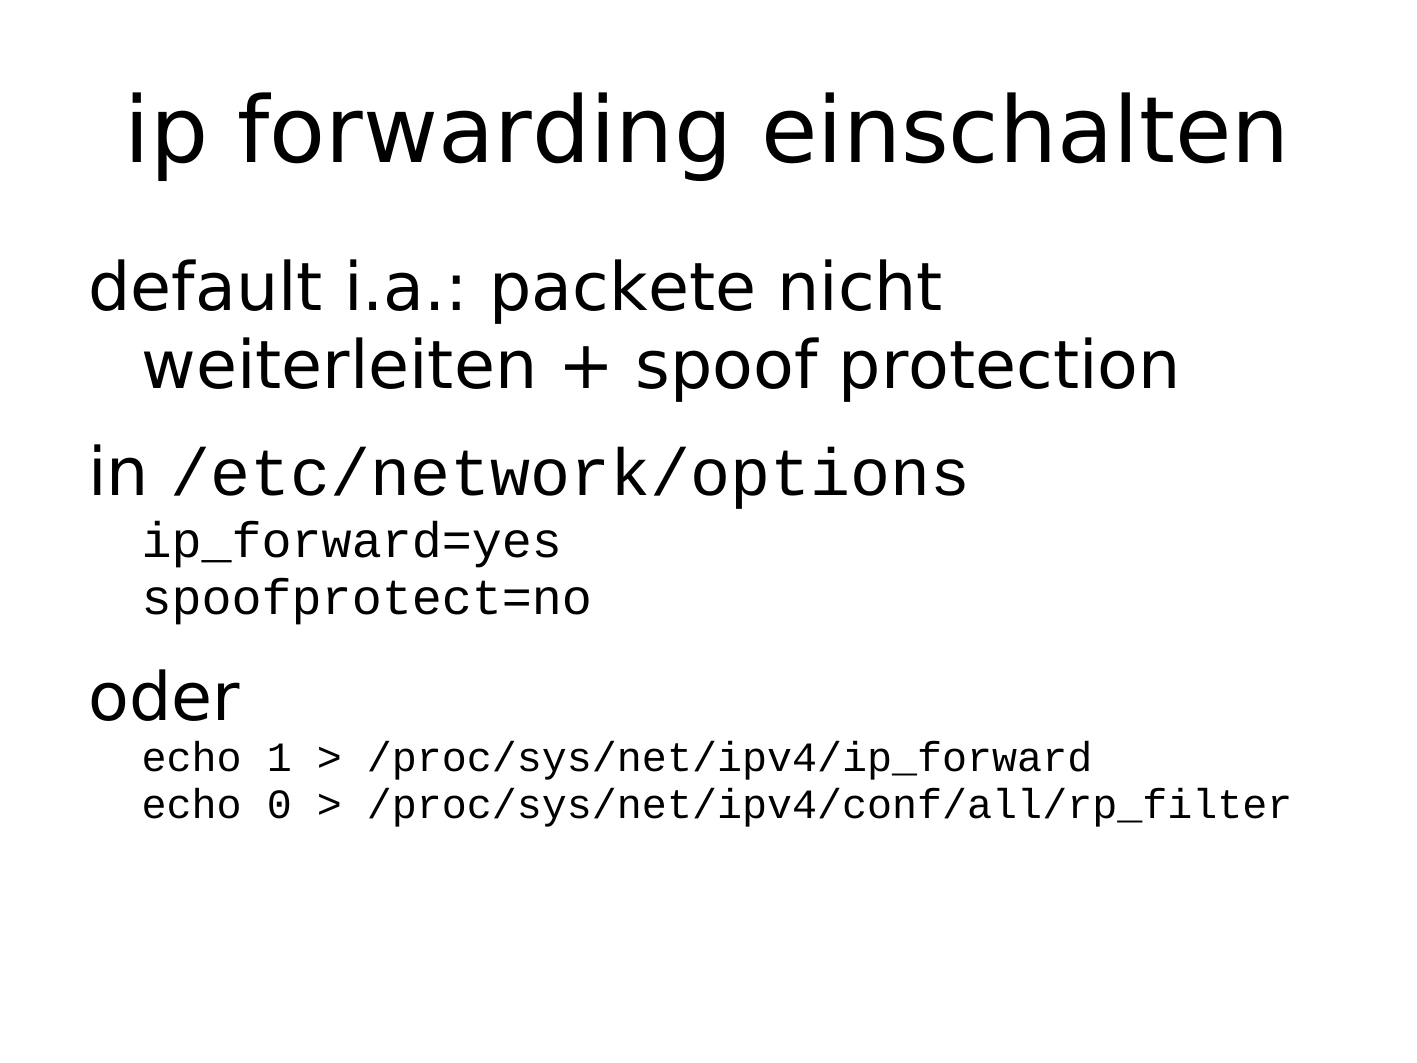

# ip forwarding einschalten
default i.a.: packete nicht weiterleiten + spoof protection
in /etc/network/options ip_forward=yes
spoofprotect=no
oder
echo 1 > /proc/sys/net/ipv4/ip_forward
echo 0 > /proc/sys/net/ipv4/conf/all/rp_filter